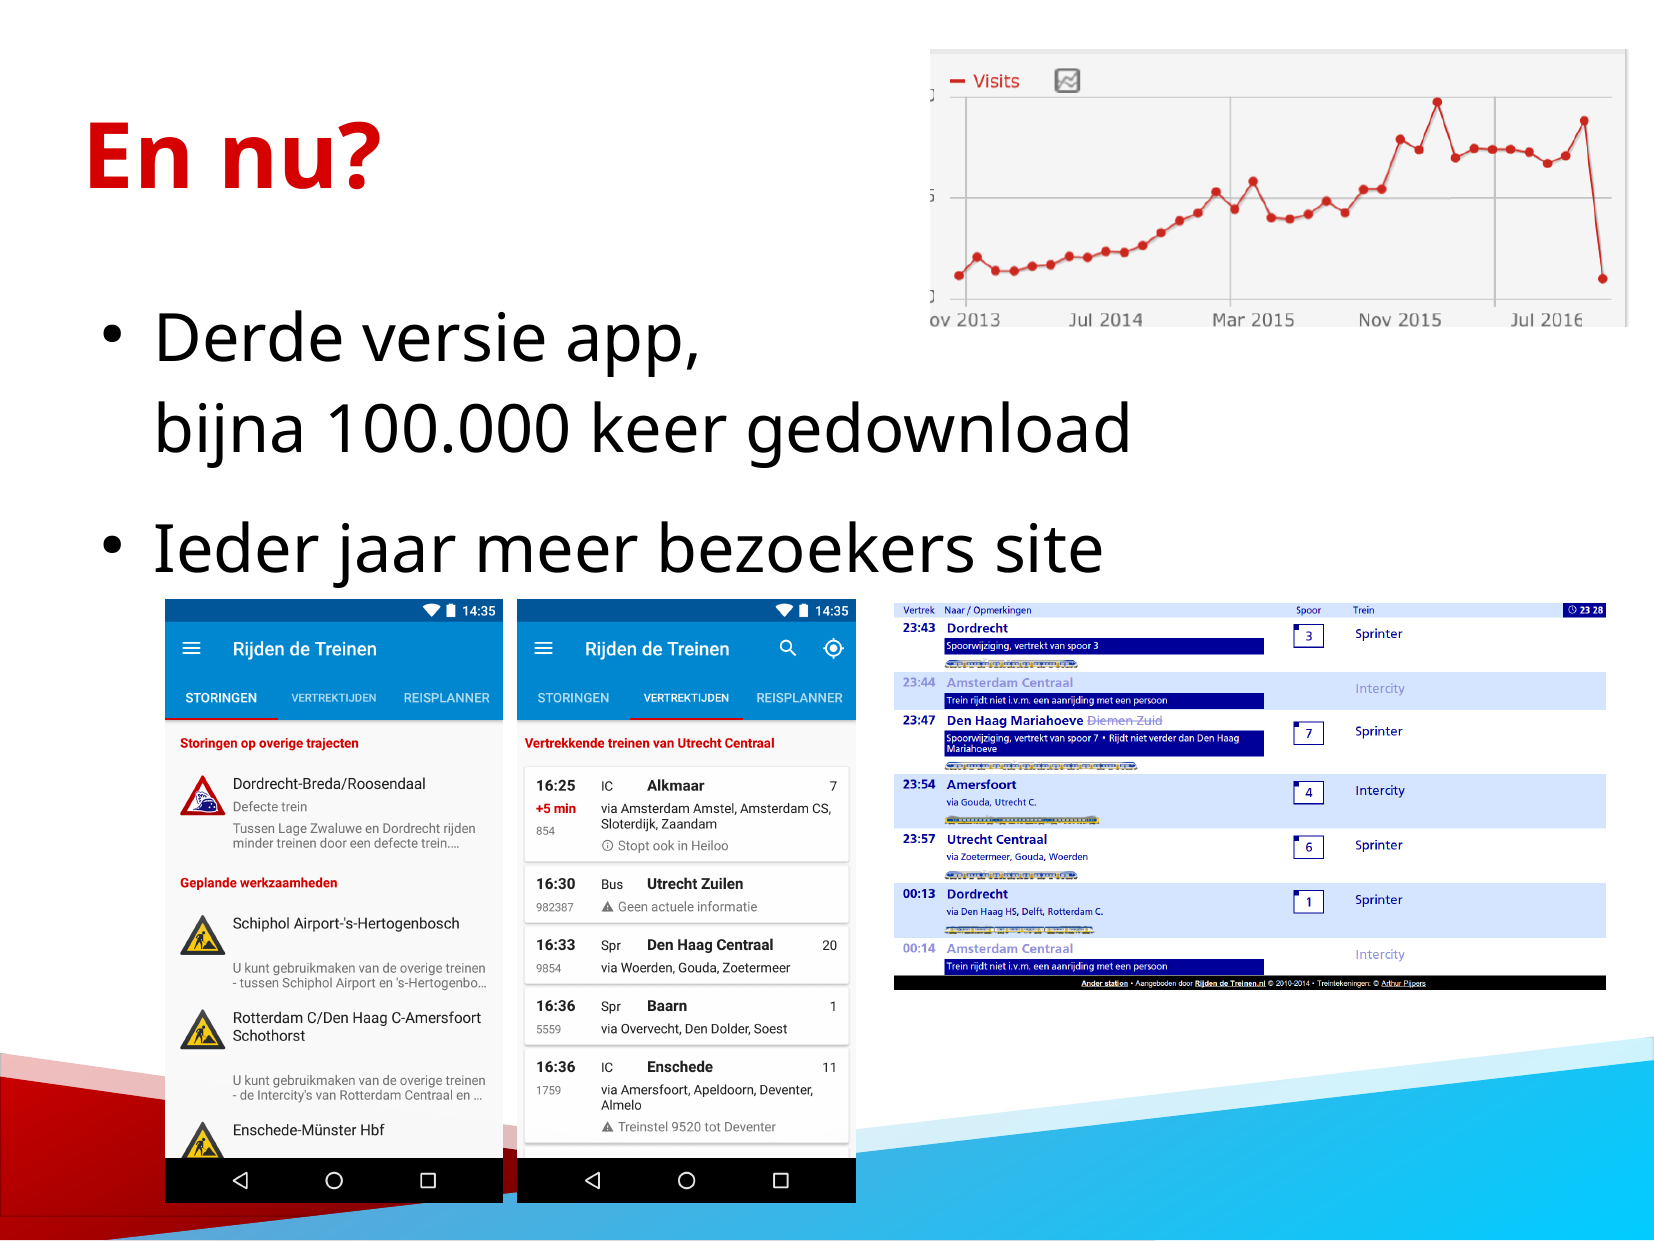

# En nu?
Derde versie app,
bijna 100.000 keer gedownload
Ieder jaar meer bezoekers site